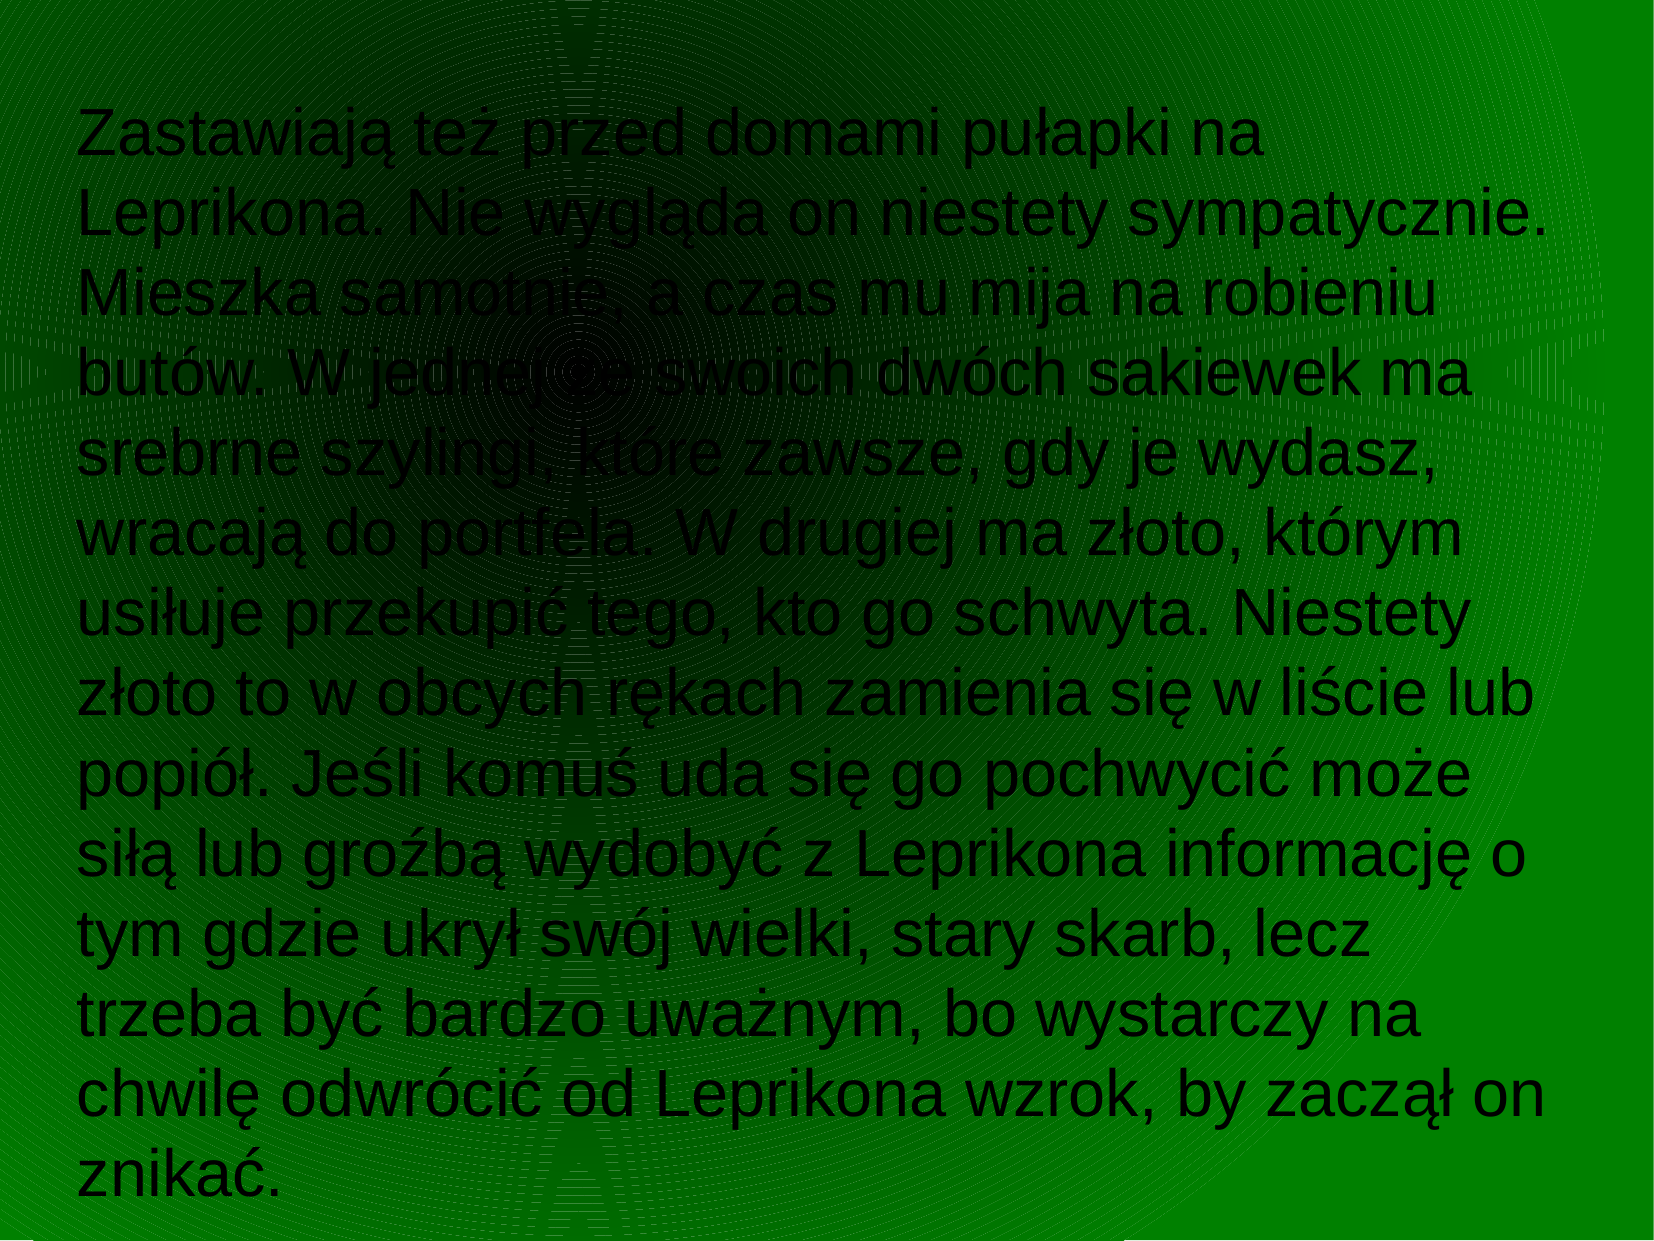

# Zastawiają też przed domami pułapki na Leprikona. Nie wygląda on niestety sympatycznie. Mieszka samotnie, a czas mu mija na robieniu butów. W jednej ze swoich dwóch sakiewek ma srebrne szylingi, które zawsze, gdy je wydasz, wracają do portfela. W drugiej ma złoto, którym usiłuje przekupić tego, kto go schwyta. Niestety złoto to w obcych rękach zamienia się w liście lub popiół. Jeśli komuś uda się go pochwycić może siłą lub groźbą wydobyć z Leprikona informację o tym gdzie ukrył swój wielki, stary skarb, lecz trzeba być bardzo uważnym, bo wystarczy na chwilę odwrócić od Leprikona wzrok, by zaczął on znikać.